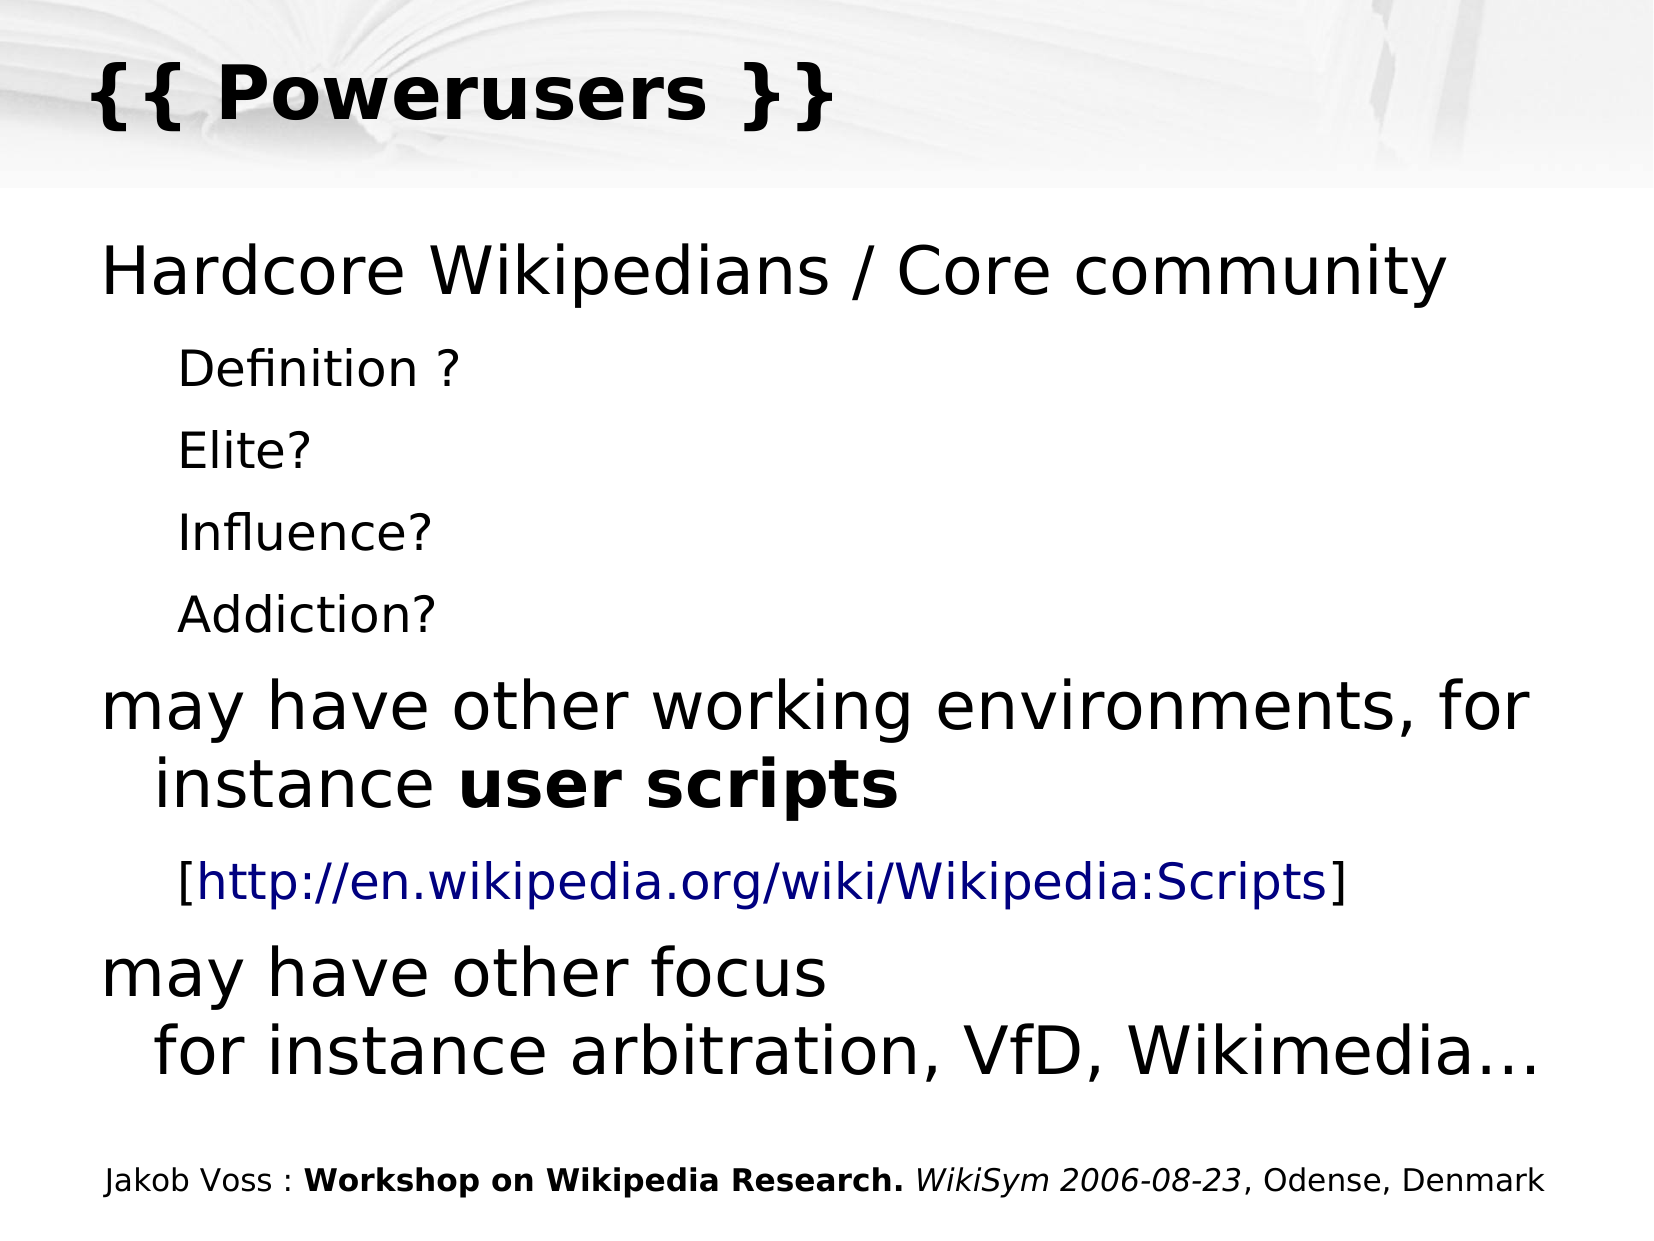

# {{ Powerusers }}
Hardcore Wikipedians / Core community
Definition ?
Elite?
Influence?
Addiction?
may have other working environments, for instance user scripts
[http://en.wikipedia.org/wiki/Wikipedia:Scripts]
may have other focus
for instance arbitration, VfD, Wikimedia…